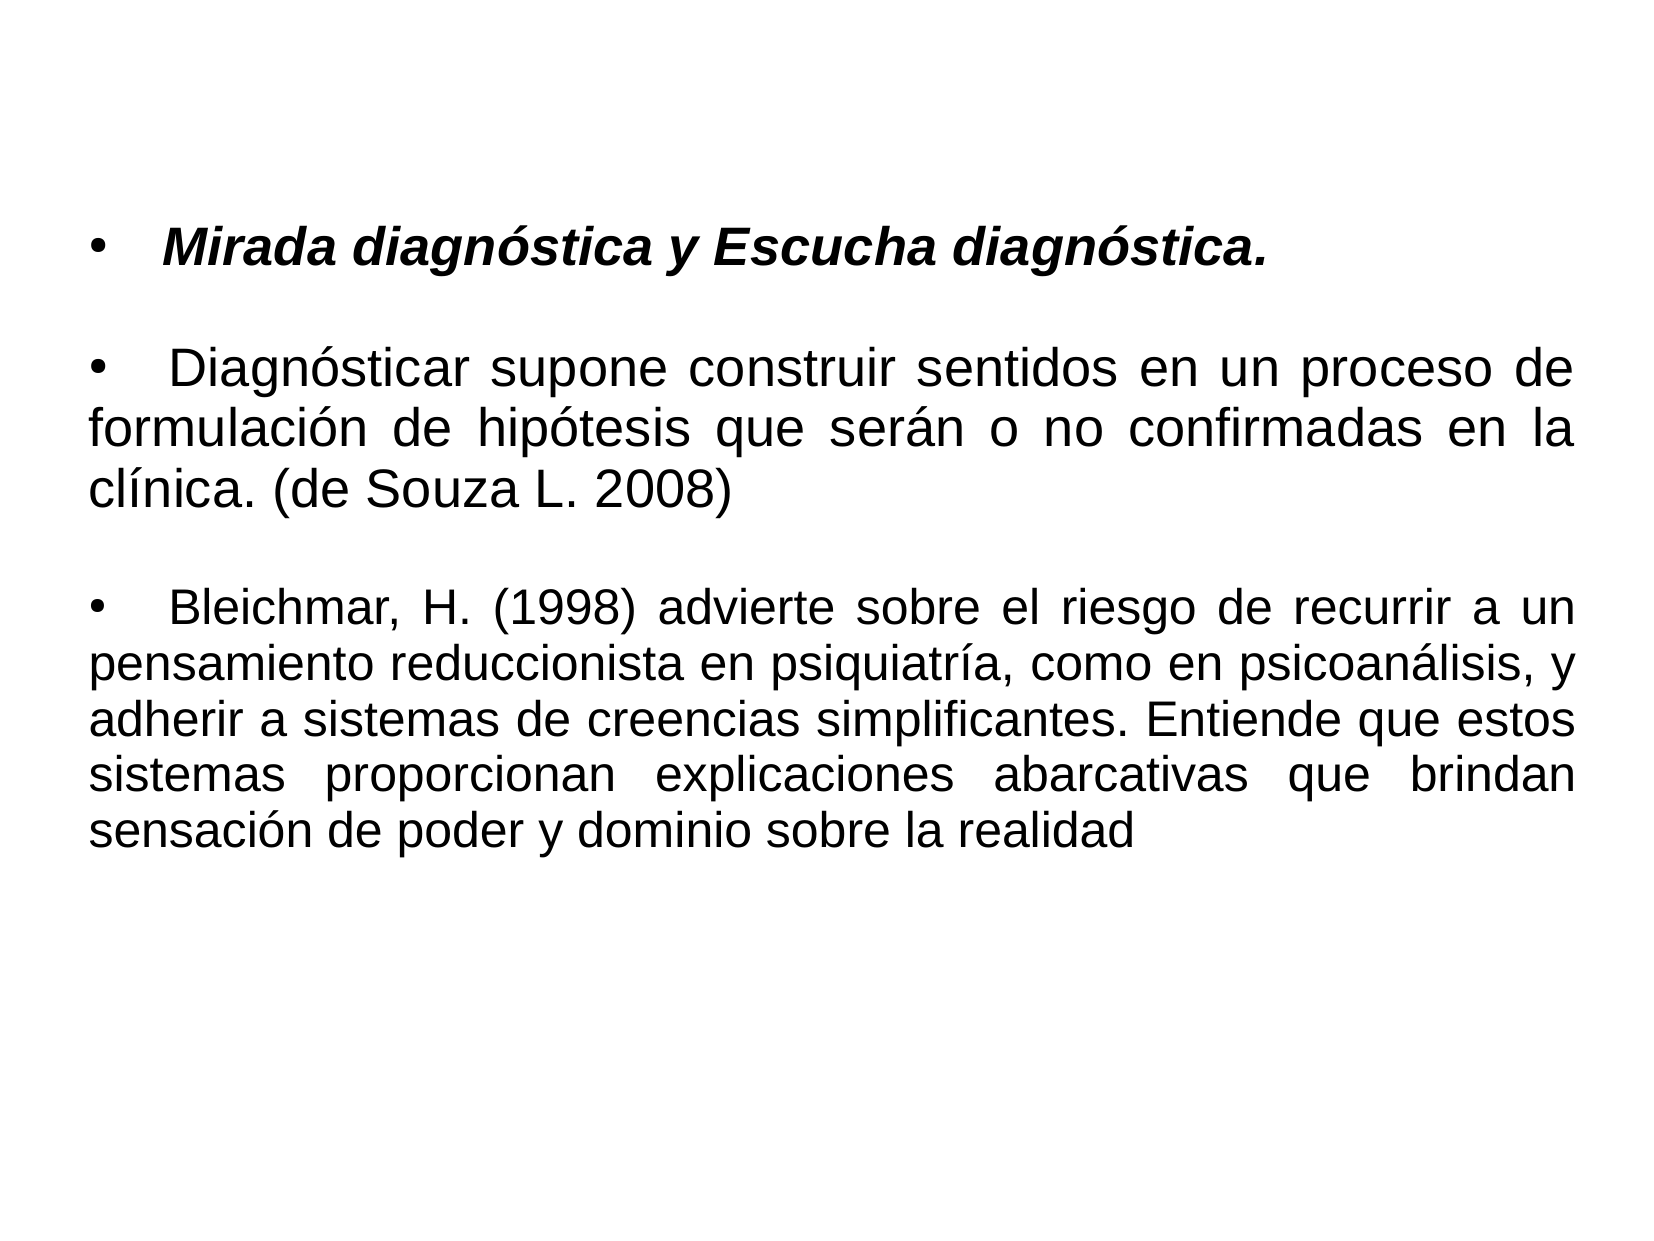

# Mirada diagnóstica y Escucha diagnóstica.
 Diagnósticar supone construir sentidos en un proceso de formulación de hipótesis que serán o no confirmadas en la clínica. (de Souza L. 2008)
 Bleichmar, H. (1998) advierte sobre el riesgo de recurrir a un pensamiento reduccionista en psiquiatría, como en psicoanálisis, y adherir a sistemas de creencias simplificantes. Entiende que estos sistemas proporcionan explicaciones abarcativas que brindan sensación de poder y dominio sobre la realidad